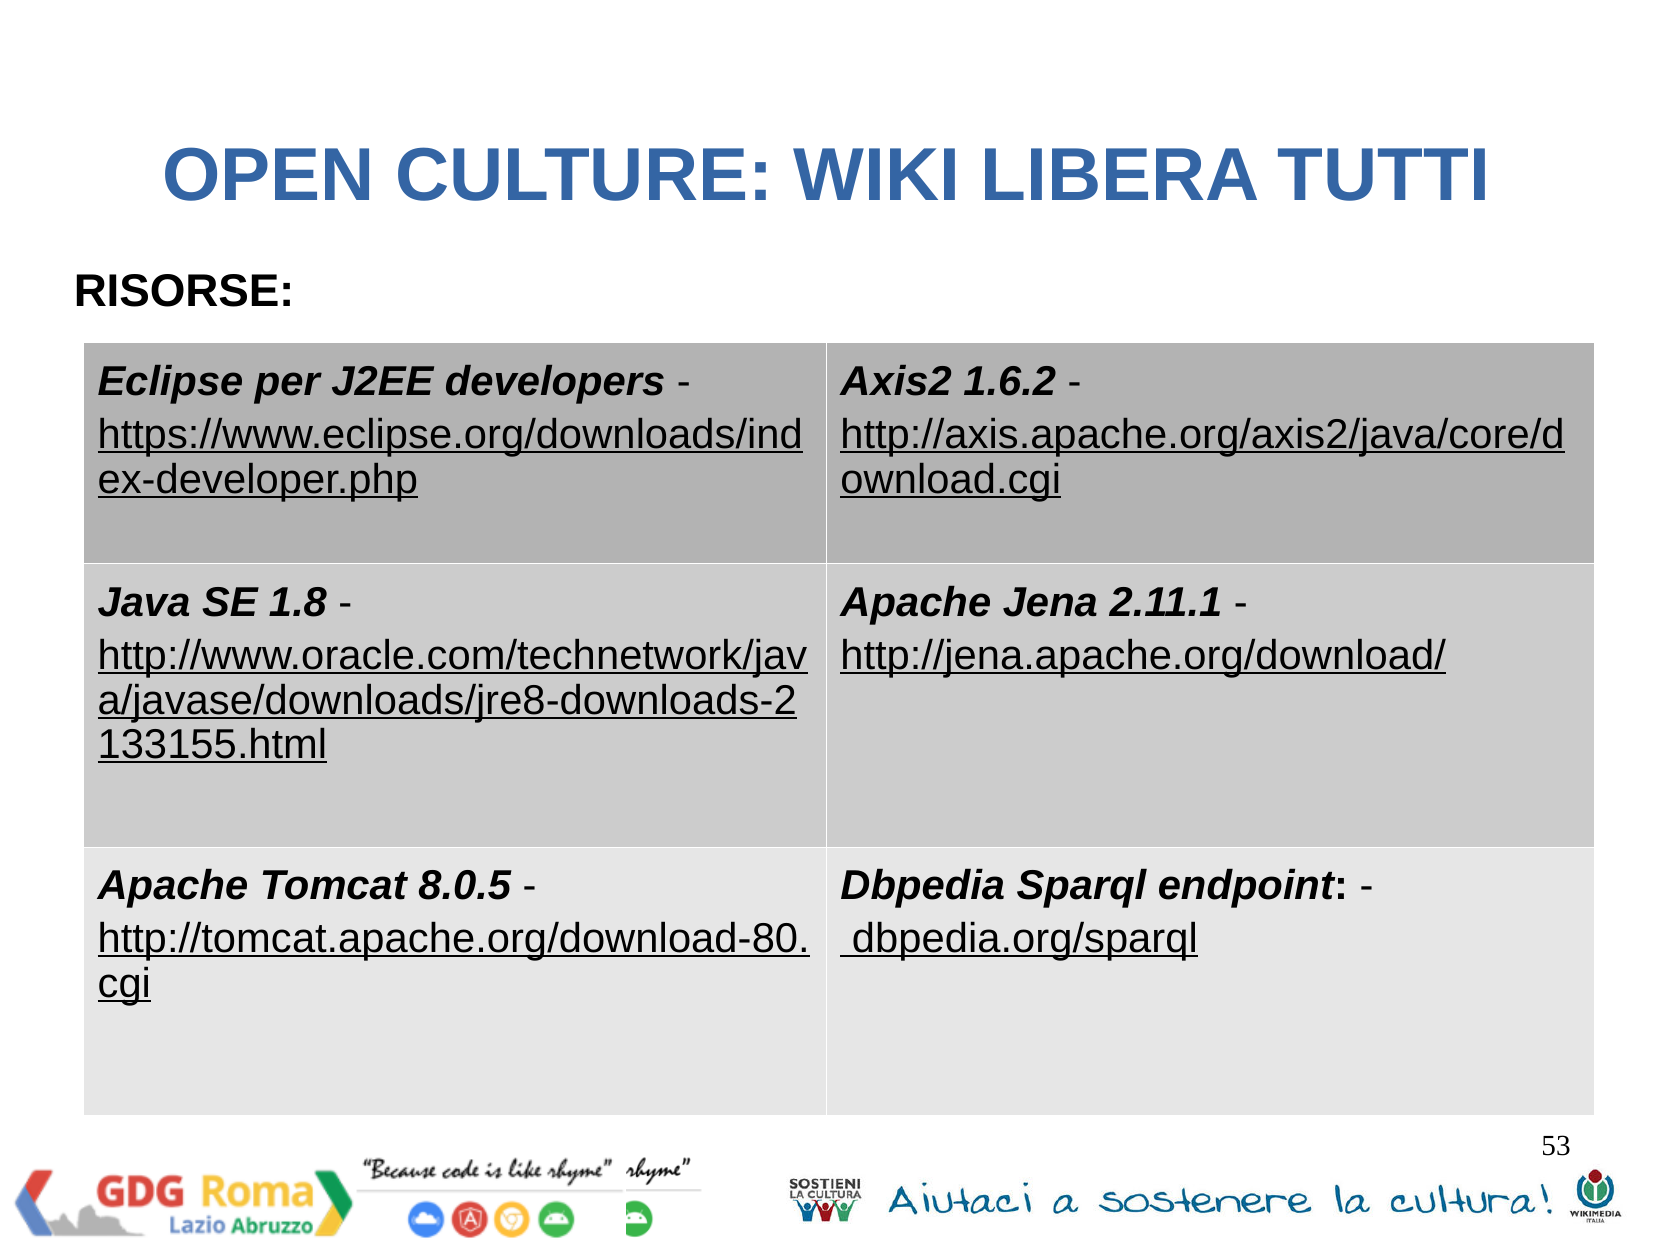

# OPEN CULTURE: WIKI LIBERA TUTTI
RISORSE:
| Eclipse per J2EE developers - https://www.eclipse.org/downloads/index-developer.php | Axis2 1.6.2 - http://axis.apache.org/axis2/java/core/download.cgi |
| --- | --- |
| Java SE 1.8 - http://www.oracle.com/technetwork/java/javase/downloads/jre8-downloads-2133155.html | Apache Jena 2.11.1 - http://jena.apache.org/download/ |
| Apache Tomcat 8.0.5 - http://tomcat.apache.org/download-80.cgi | Dbpedia Sparql endpoint: - dbpedia.org/sparql |
53